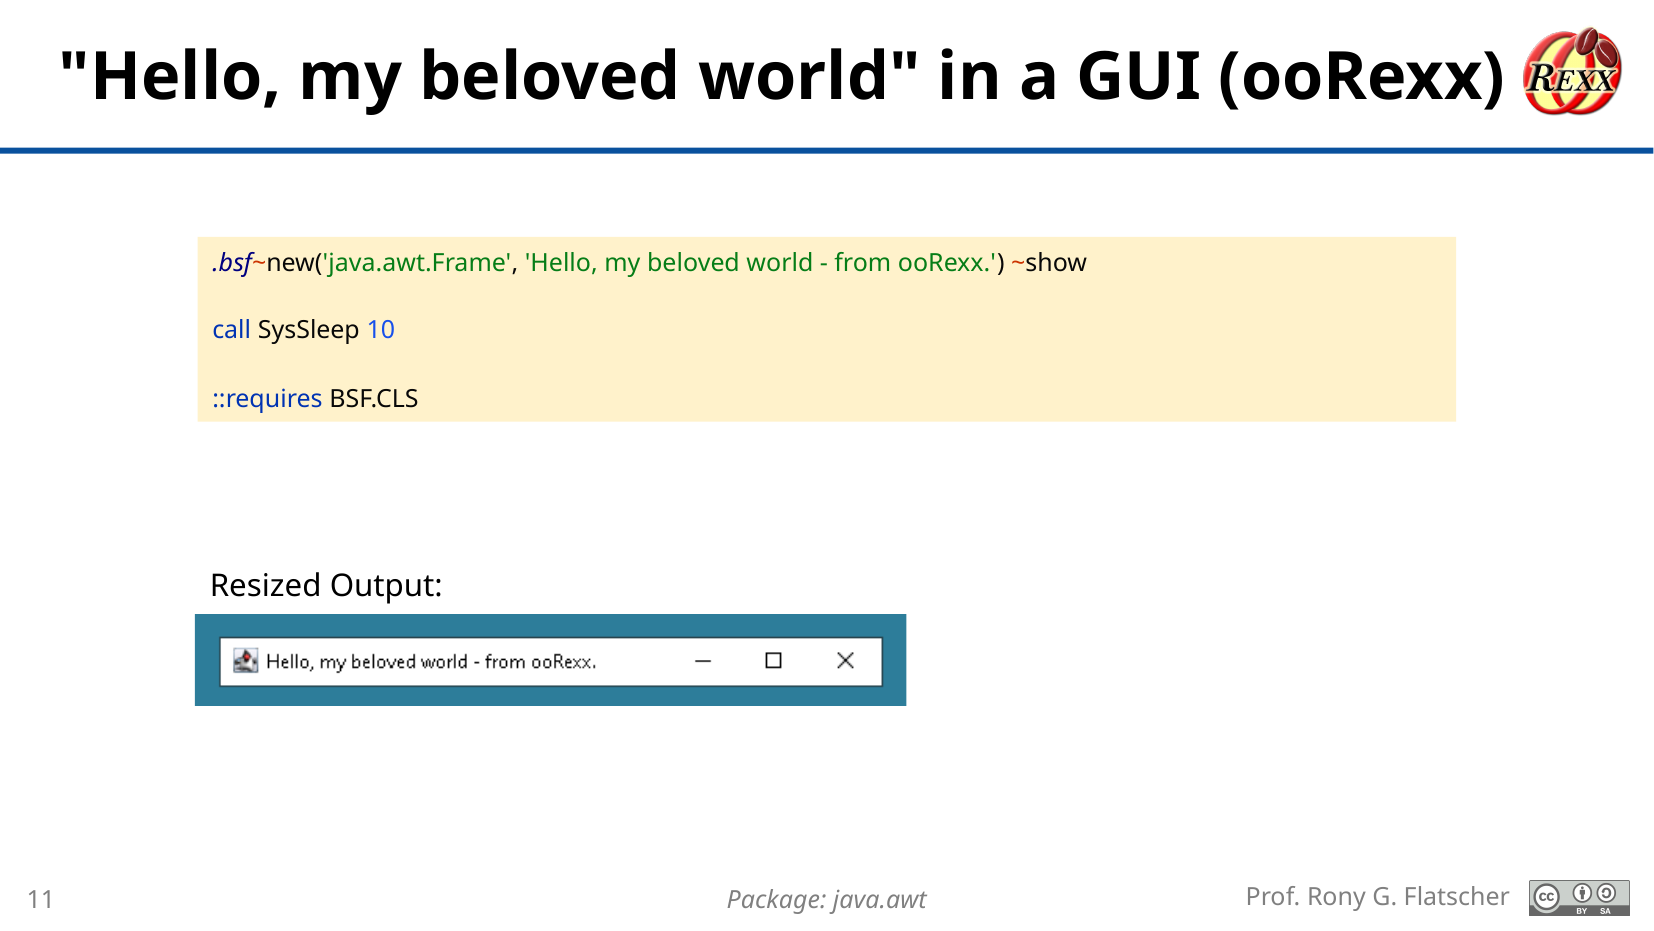

# "Hello, my beloved world" in a GUI (ooRexx)
.bsf~new('java.awt.Frame', 'Hello, my beloved world - from ooRexx.') ~show
call SysSleep 10
::requires BSF.CLS
Resized Output:
Package: java.awt